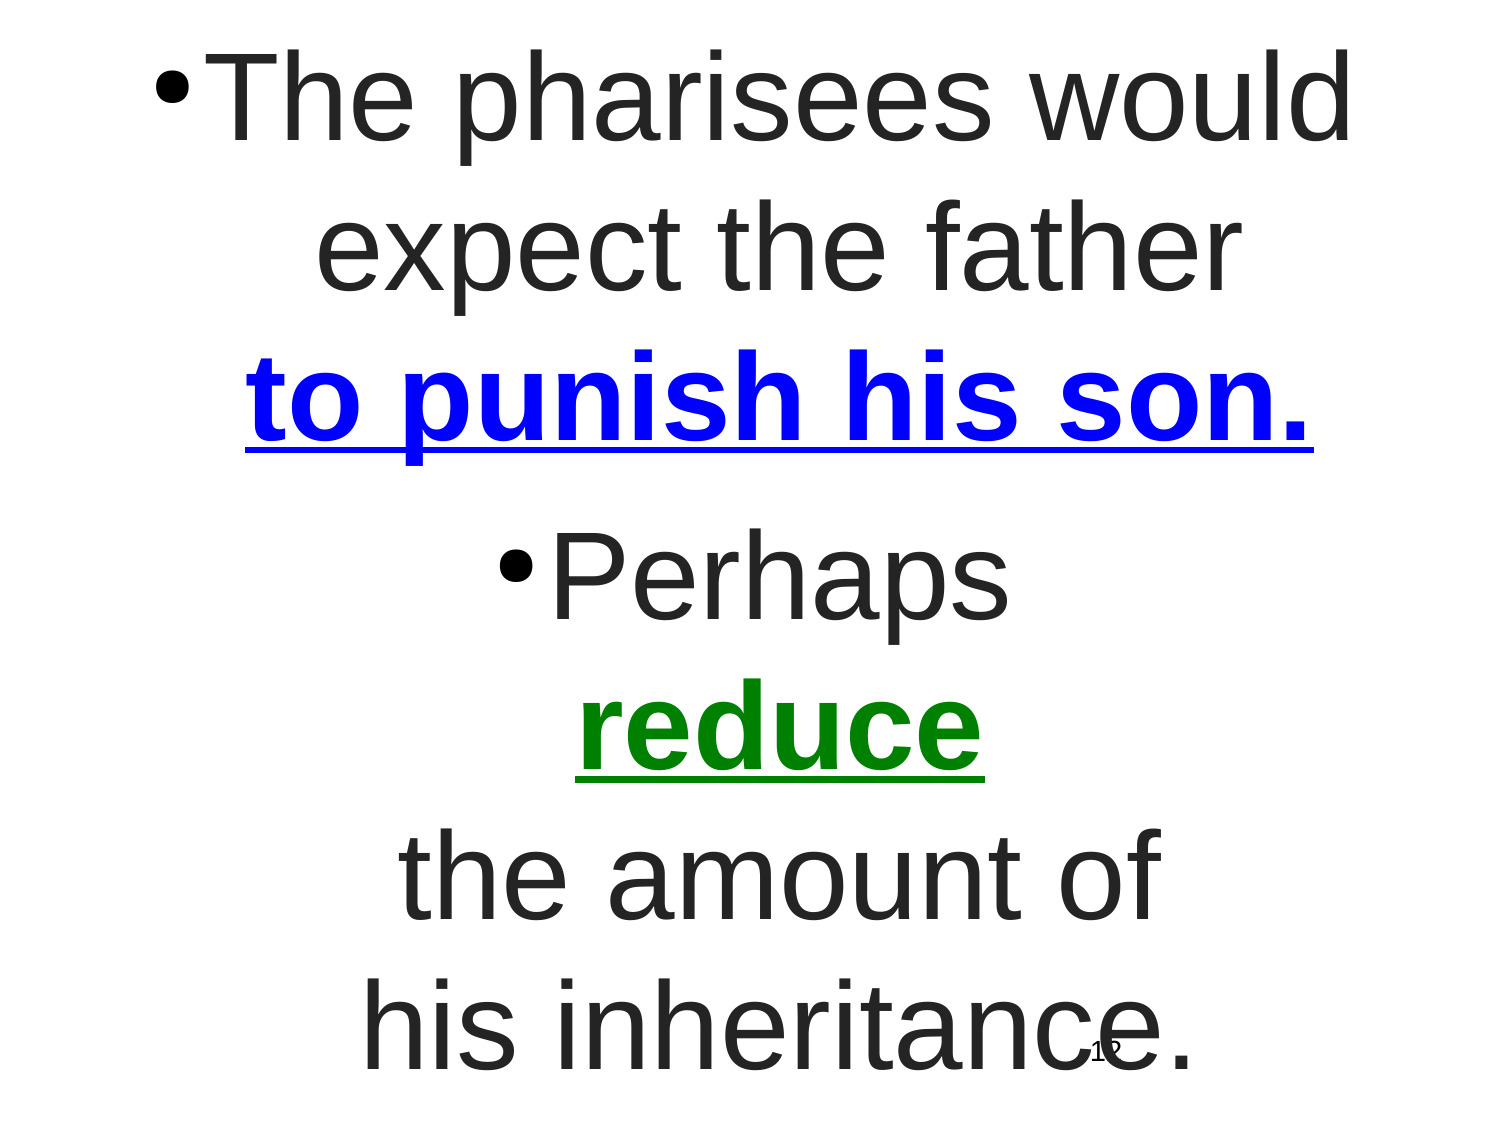

# The pharisees would expect the father to punish his son.
Perhaps
reduce
the amount of
his inheritance.
12